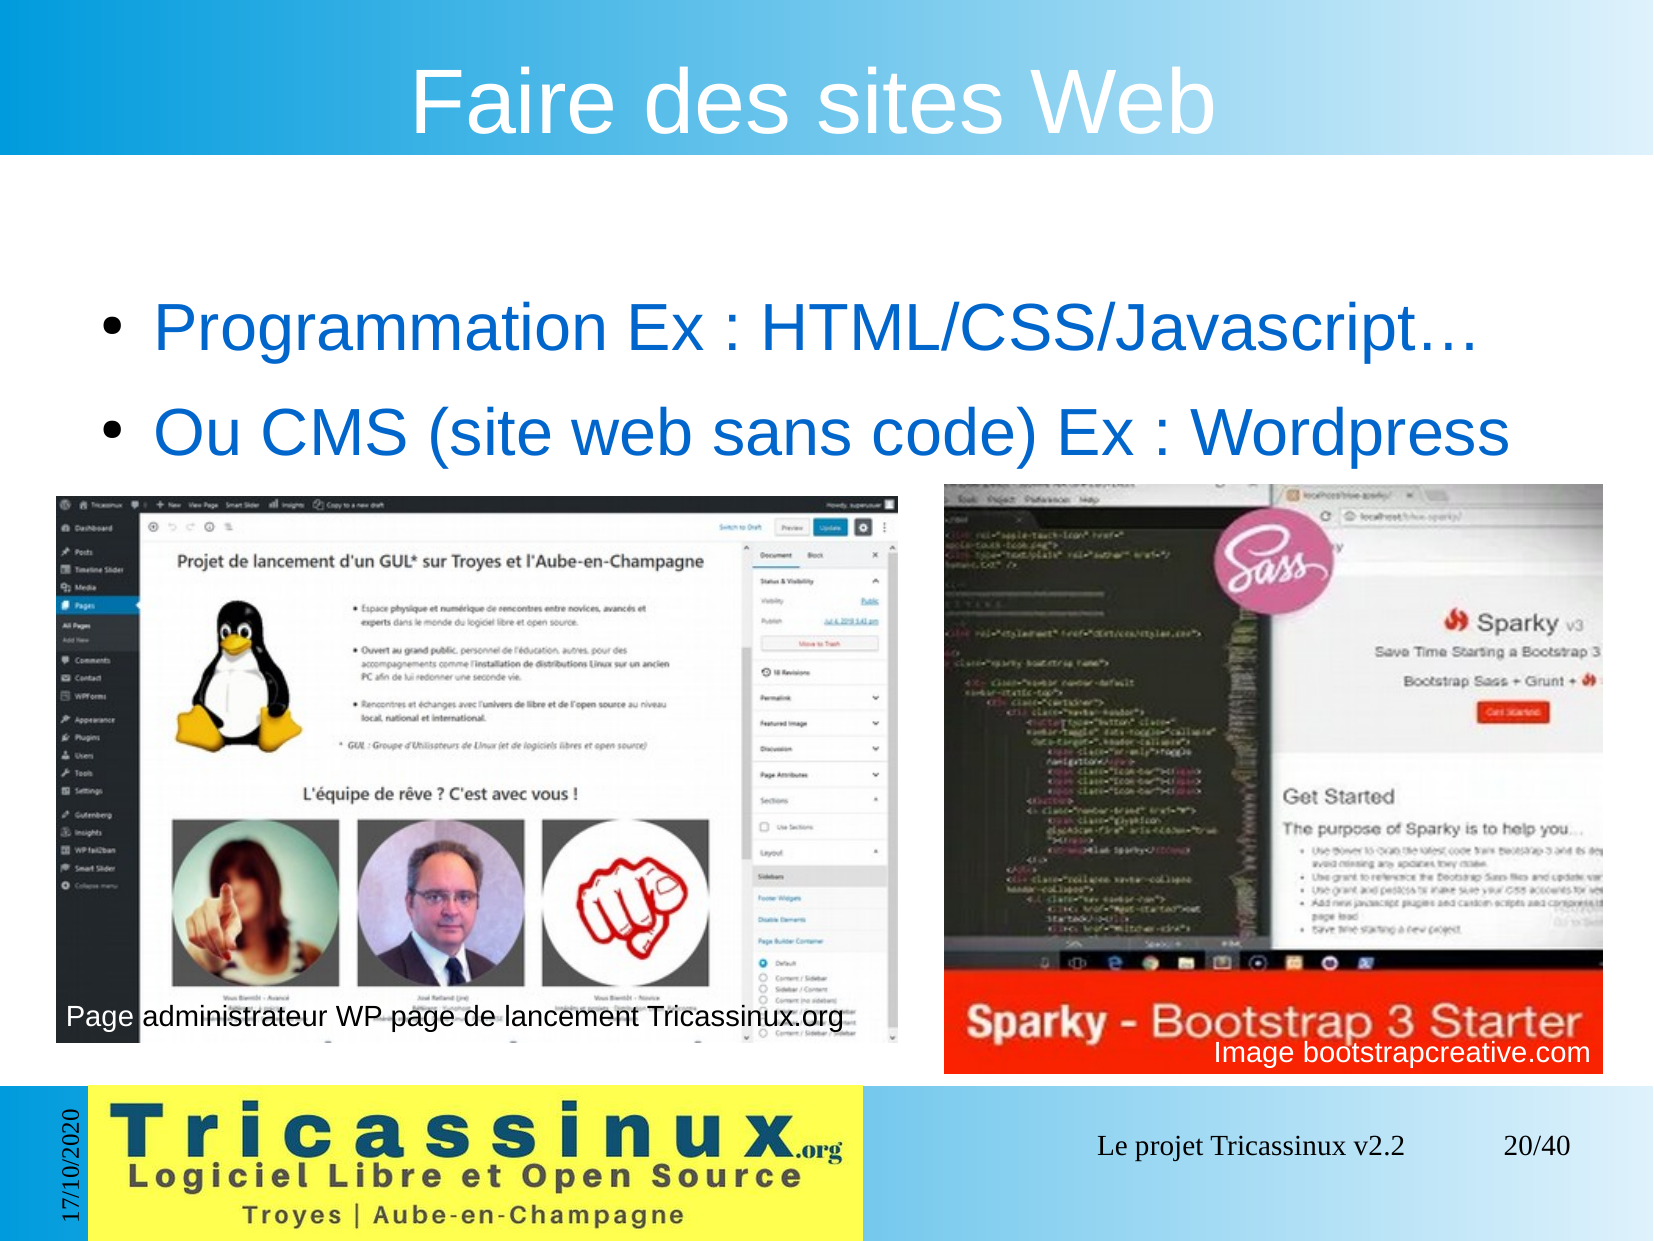

Faire des sites Web
# Programmation Ex : HTML/CSS/Javascript…
Ou CMS (site web sans code) Ex : Wordpress
Page administrateur WP page de lancement Tricassinux.org
Image bootstrapcreative.com
17/10/2020
20